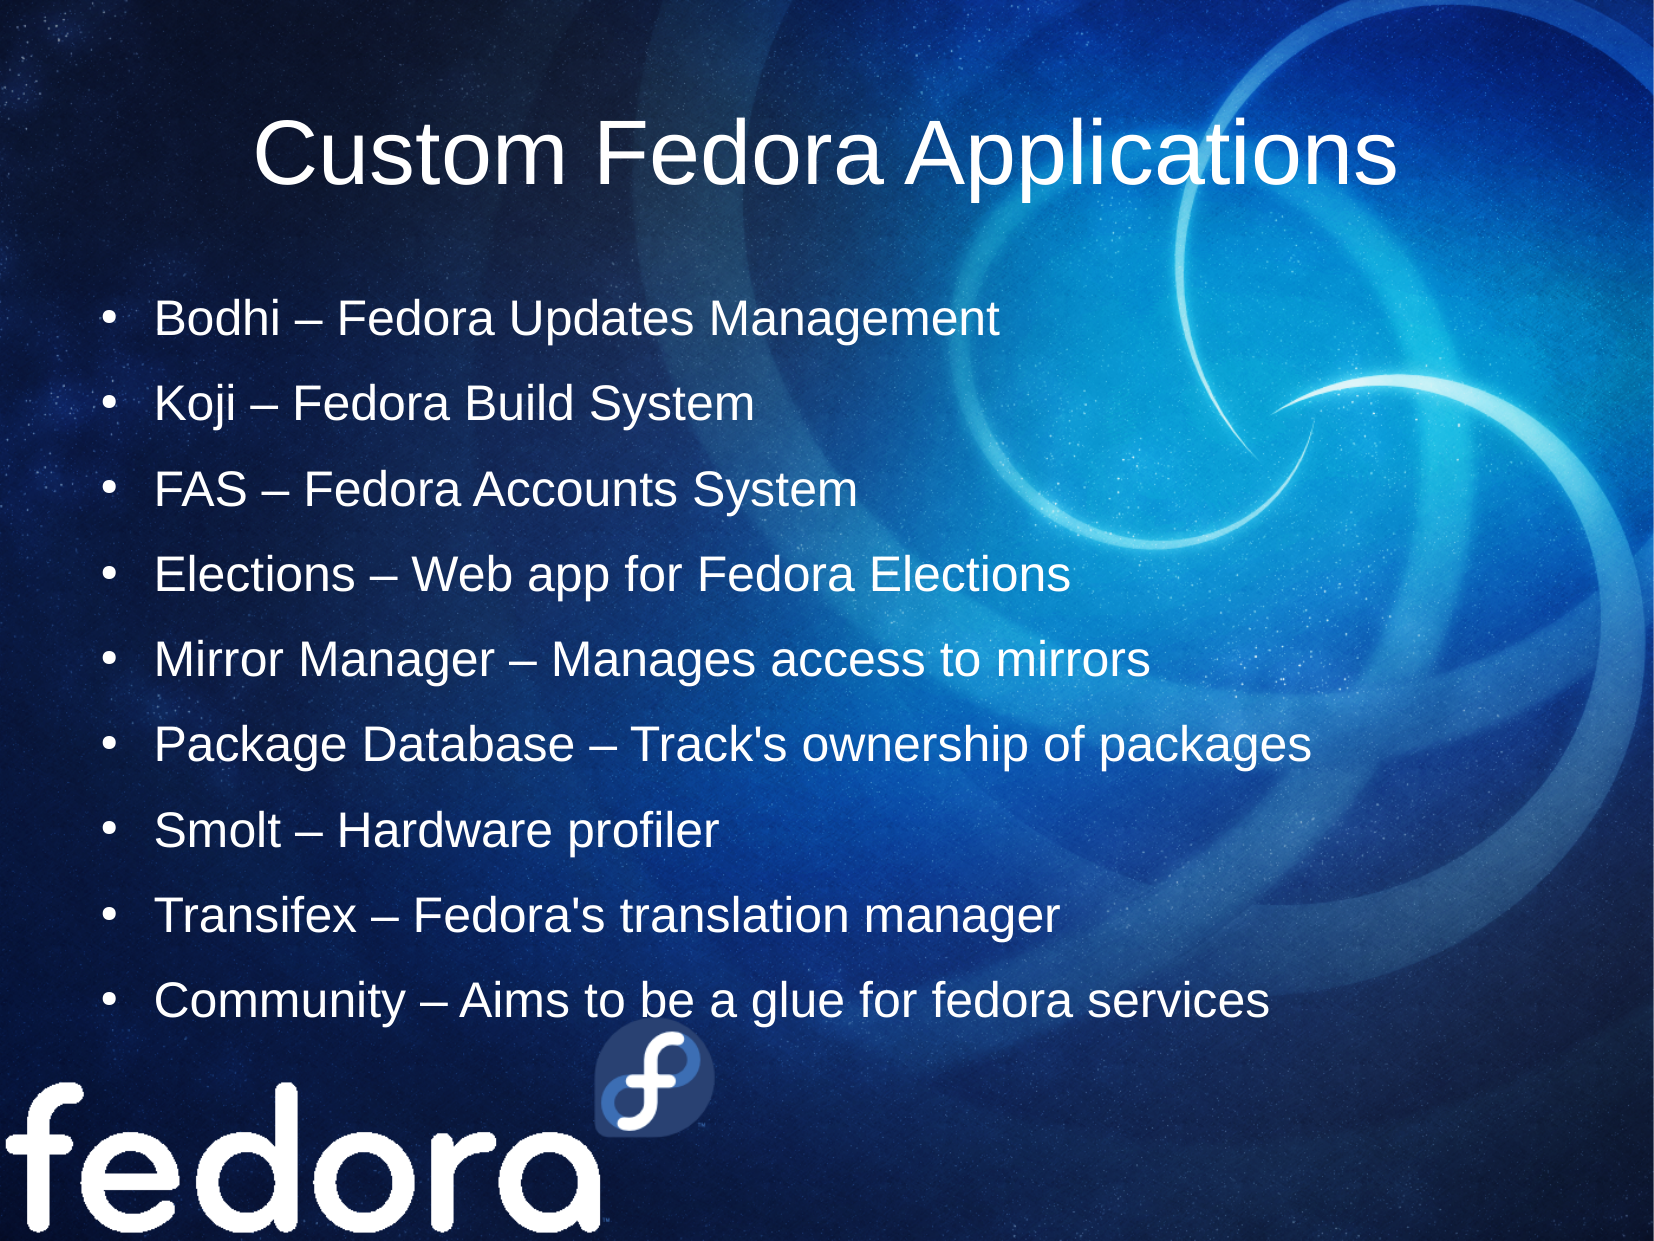

# Custom Fedora Applications
Bodhi – Fedora Updates Management
Koji – Fedora Build System
FAS – Fedora Accounts System
Elections – Web app for Fedora Elections
Mirror Manager – Manages access to mirrors
Package Database – Track's ownership of packages
Smolt – Hardware profiler
Transifex – Fedora's translation manager
Community – Aims to be a glue for fedora services